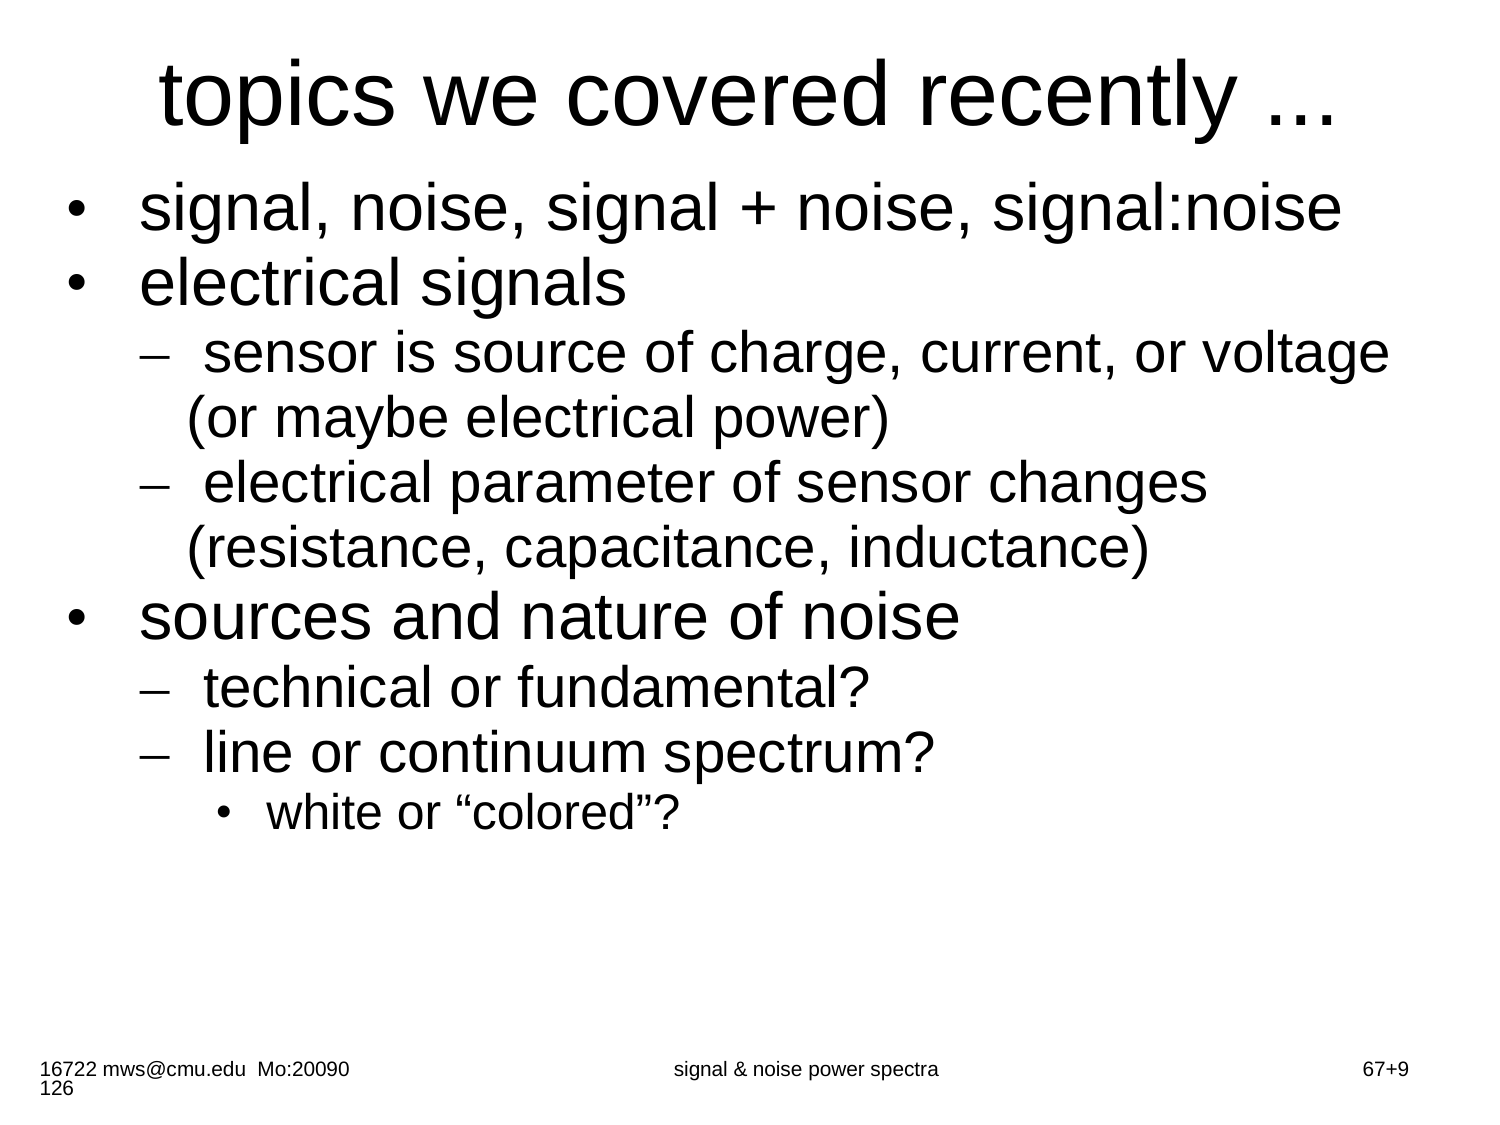

# topics we covered recently ...
 signal, noise, signal + noise, signal:noise
 electrical signals
 sensor is source of charge, current, or voltage
(or maybe electrical power)
 electrical parameter of sensor changes
(resistance, capacitance, inductance)
 sources and nature of noise
 technical or fundamental?
 line or continuum spectrum?
 white or “colored”?
16722 mws@cmu.edu Mo:20090126
signal & noise power spectra
9